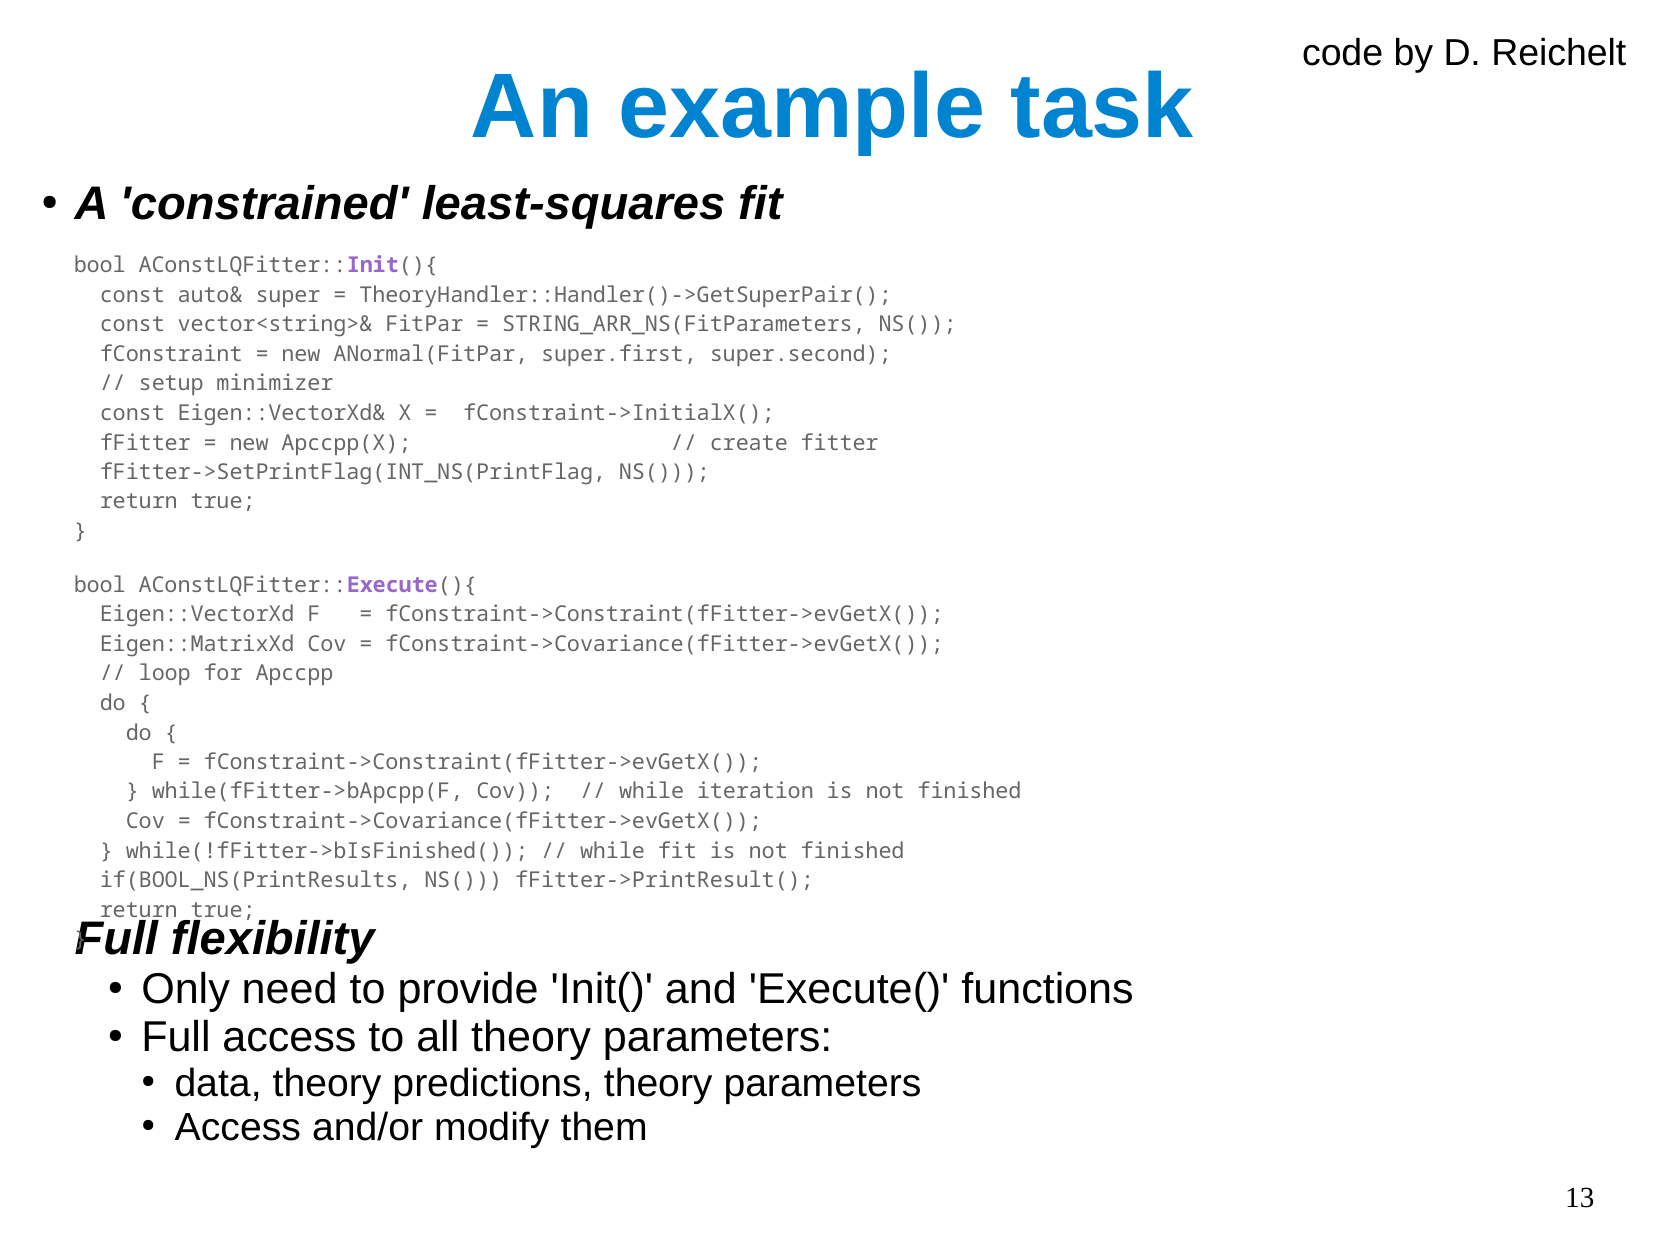

code by D. Reichelt
# An example task
A 'constrained' least-squares fit
Full flexibility
Only need to provide 'Init()' and 'Execute()' functions
Full access to all theory parameters:
data, theory predictions, theory parameters
Access and/or modify them
bool AConstLQFitter::Init(){
 const auto& super = TheoryHandler::Handler()->GetSuperPair();
 const vector<string>& FitPar = STRING_ARR_NS(FitParameters, NS());
 fConstraint = new ANormal(FitPar, super.first, super.second);
 // setup minimizer
 const Eigen::VectorXd& X = fConstraint->InitialX();
 fFitter = new Apccpp(X); // create fitter
 fFitter->SetPrintFlag(INT_NS(PrintFlag, NS()));
 return true;
}
bool AConstLQFitter::Execute(){
 Eigen::VectorXd F = fConstraint->Constraint(fFitter->evGetX());
 Eigen::MatrixXd Cov = fConstraint->Covariance(fFitter->evGetX());
 // loop for Apccpp
 do {
 do {
 F = fConstraint->Constraint(fFitter->evGetX());
 } while(fFitter->bApcpp(F, Cov)); // while iteration is not finished
 Cov = fConstraint->Covariance(fFitter->evGetX());
 } while(!fFitter->bIsFinished()); // while fit is not finished
 if(BOOL_NS(PrintResults, NS())) fFitter->PrintResult();
 return true;
}
13